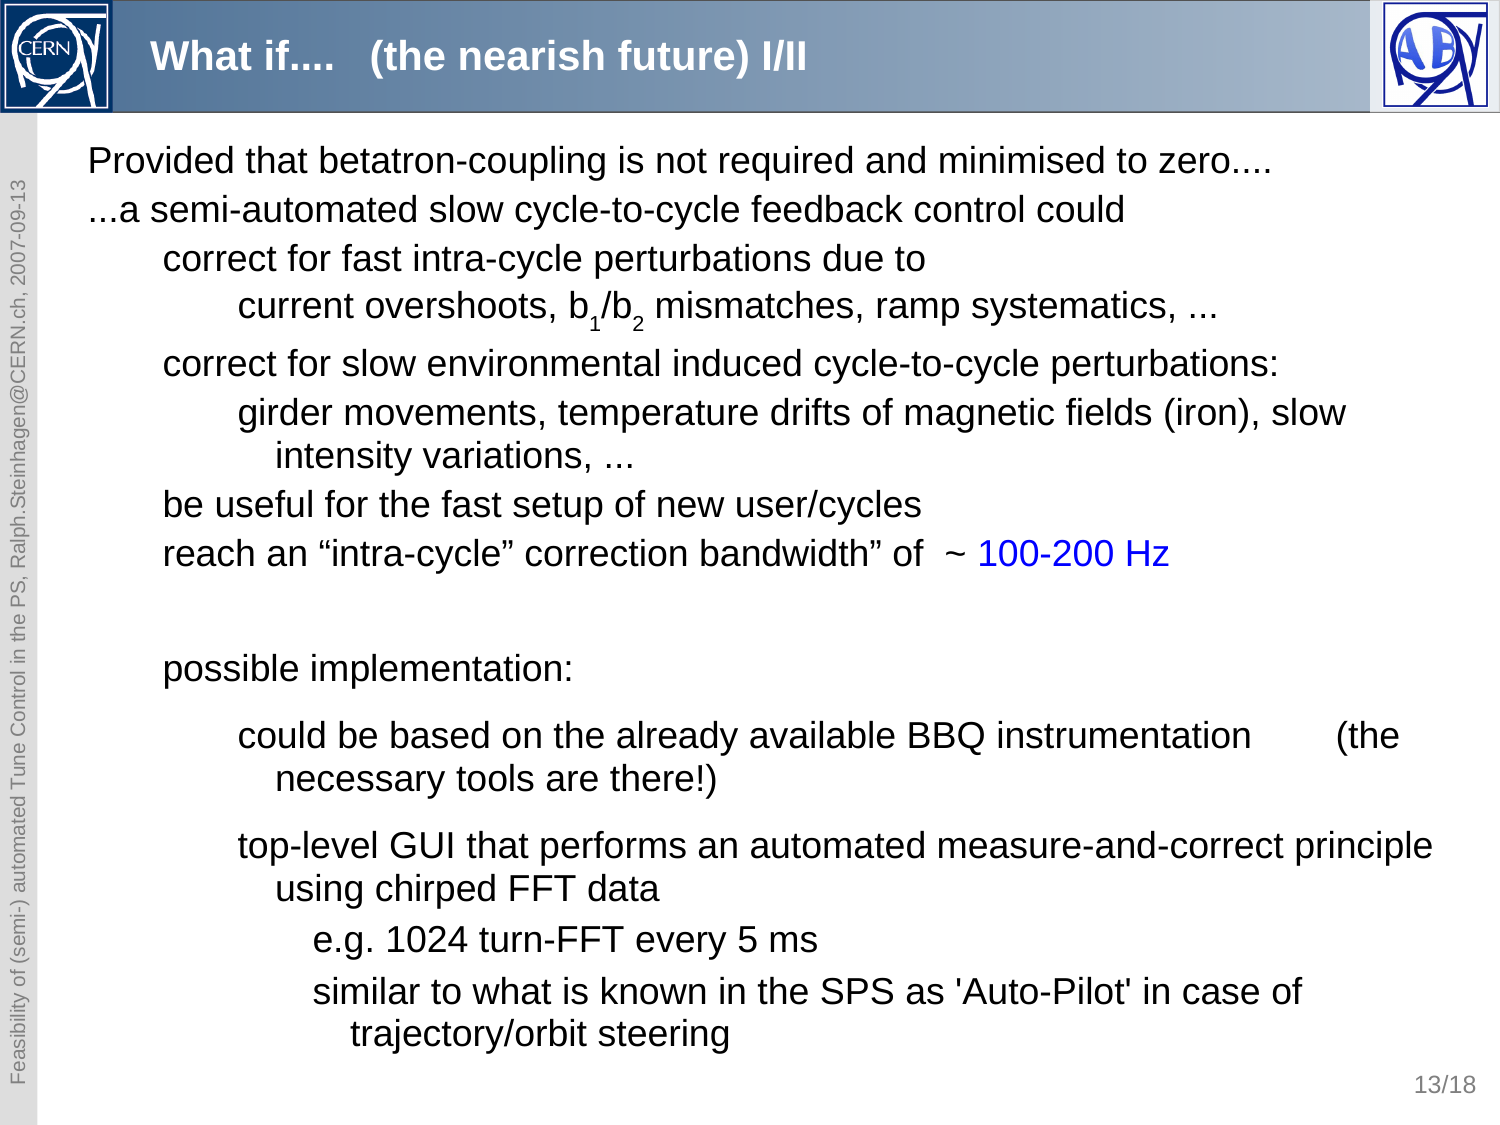

# What if.... (the nearish future) I/II
Provided that betatron-coupling is not required and minimised to zero....
...a semi-automated slow cycle-to-cycle feedback control could
correct for fast intra-cycle perturbations due to
current overshoots, b1/b2 mismatches, ramp systematics, ...
correct for slow environmental induced cycle-to-cycle perturbations:
girder movements, temperature drifts of magnetic fields (iron), slow intensity variations, ...
be useful for the fast setup of new user/cycles
reach an “intra-cycle” correction bandwidth” of ~ 100-200 Hz
possible implementation:
could be based on the already available BBQ instrumentation (the necessary tools are there!)
top-level GUI that performs an automated measure-and-correct principle using chirped FFT data
e.g. 1024 turn-FFT every 5 ms
similar to what is known in the SPS as 'Auto-Pilot' in case of trajectory/orbit steering